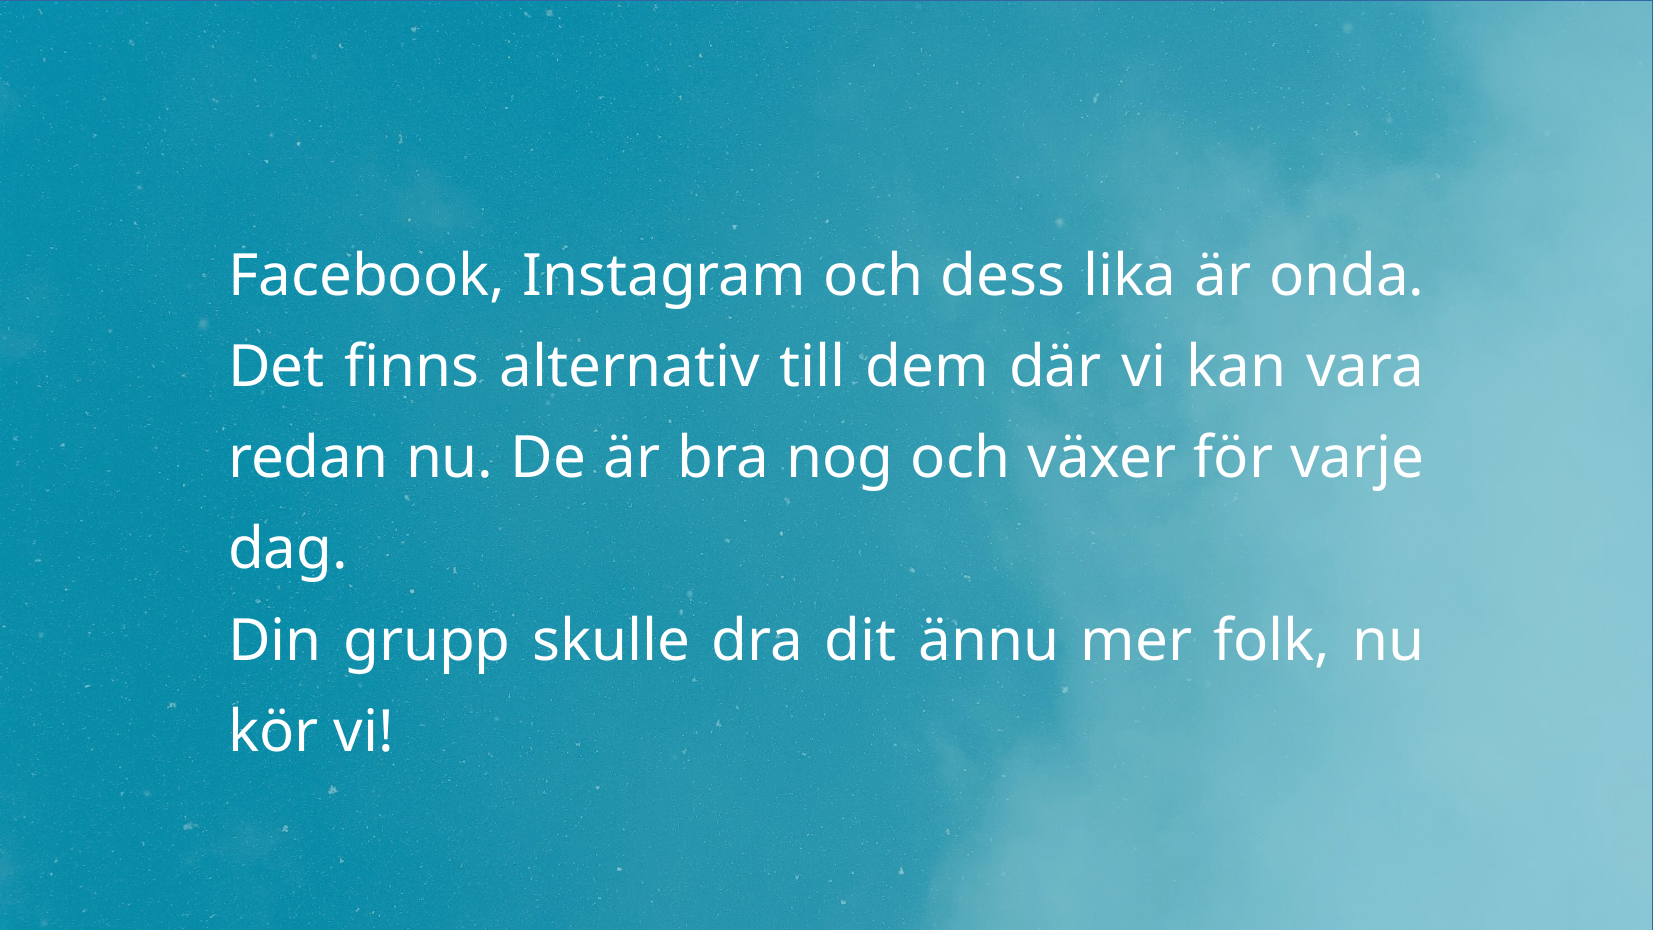

Facebook, Instagram och dess lika är onda. Det finns alternativ till dem där vi kan vara redan nu. De är bra nog och växer för varje dag.
Din grupp skulle dra dit ännu mer folk, nu kör vi!